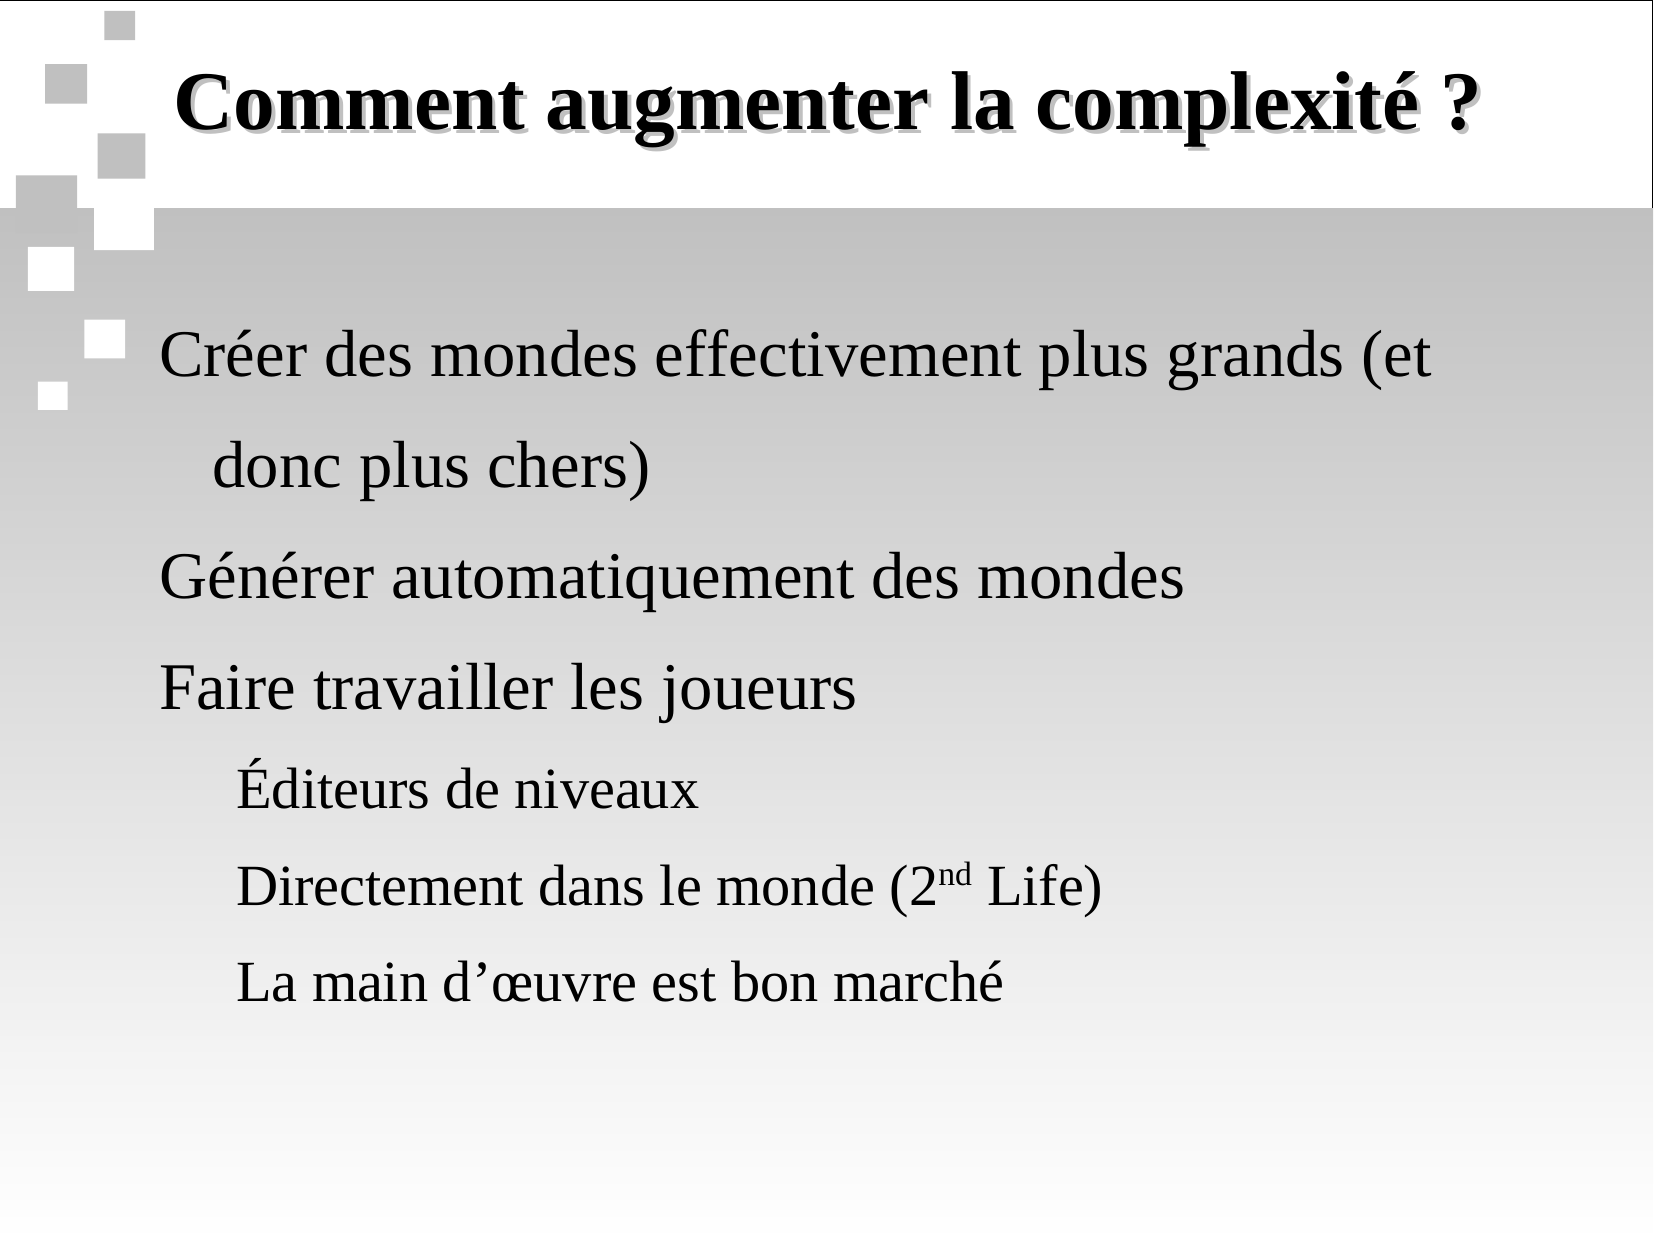

# Comment augmenter la complexité ?
Créer des mondes effectivement plus grands (et donc plus chers)
Générer automatiquement des mondes
Faire travailler les joueurs
Éditeurs de niveaux
Directement dans le monde (2nd Life)
La main d’œuvre est bon marché